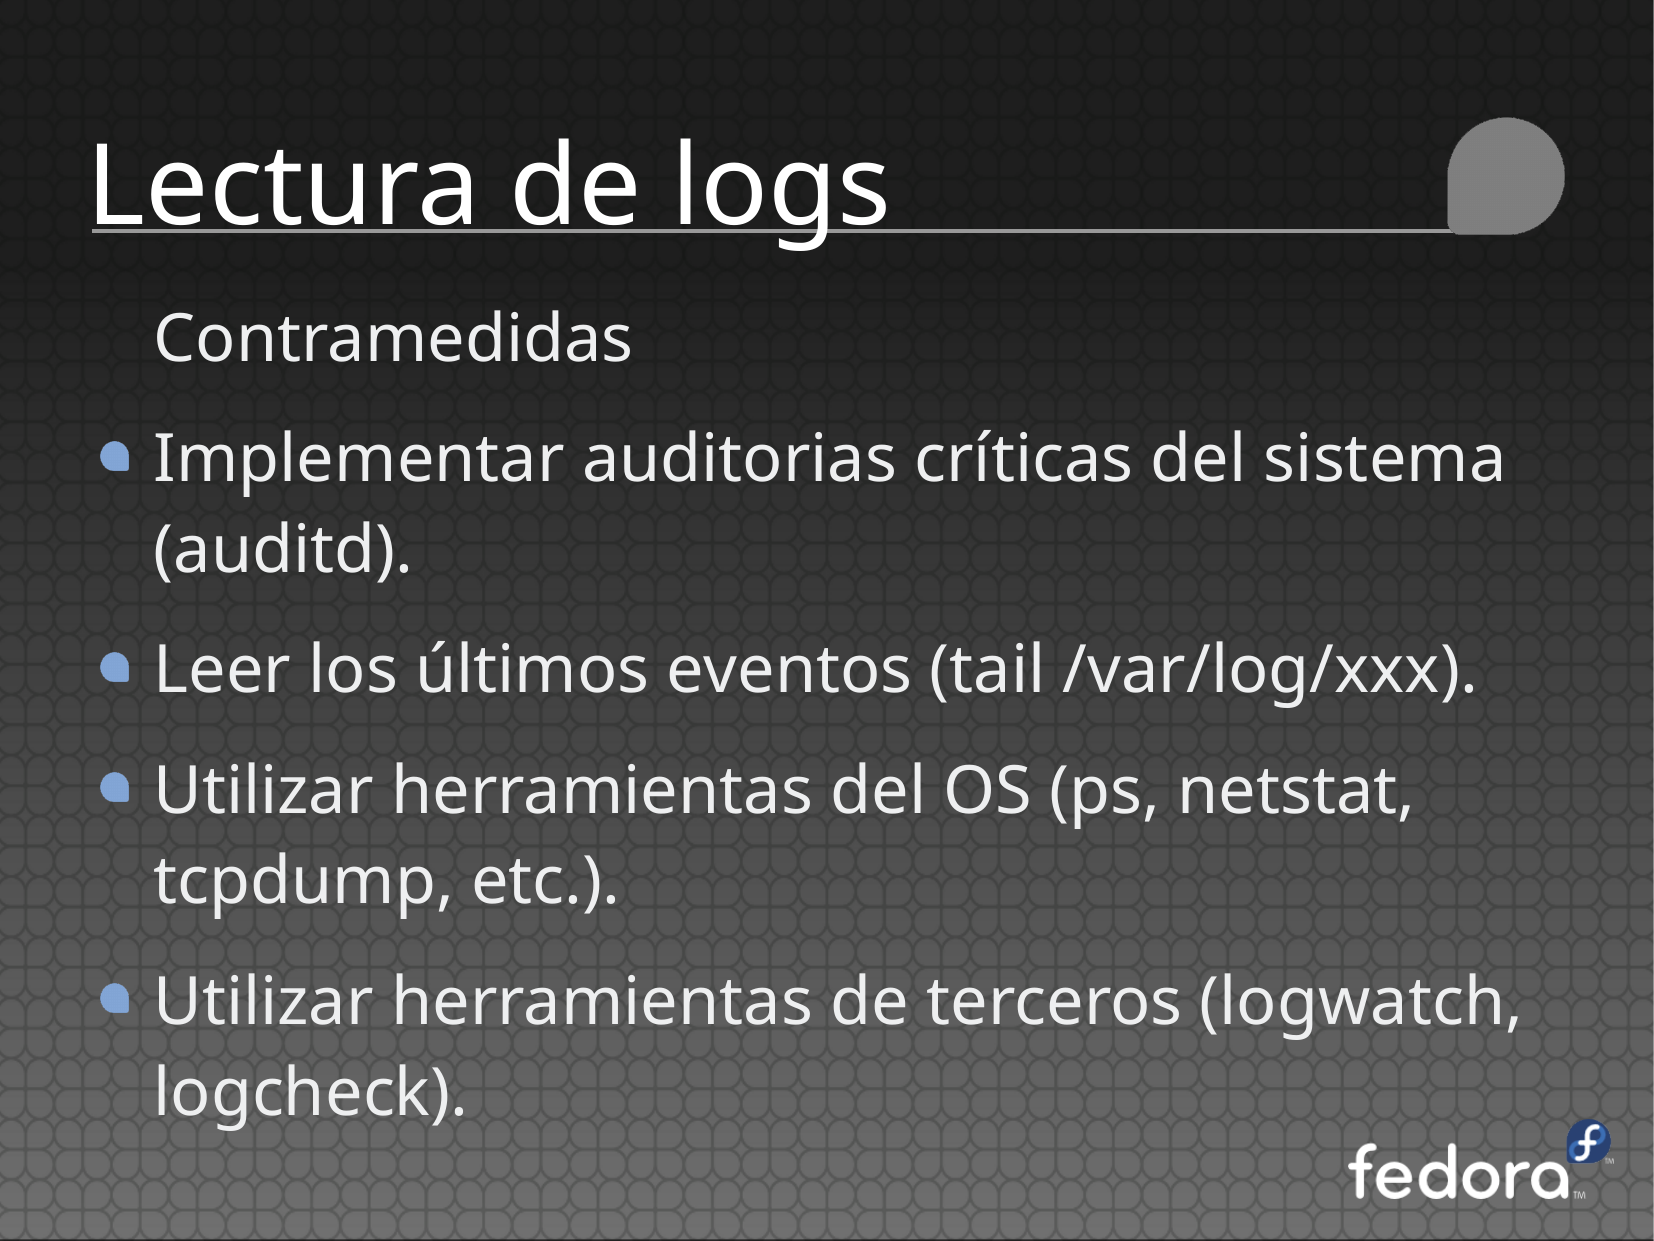

# Lectura de logs
Contramedidas
Implementar auditorias críticas del sistema (auditd).
Leer los últimos eventos (tail /var/log/xxx).
Utilizar herramientas del OS (ps, netstat, tcpdump, etc.).
Utilizar herramientas de terceros (logwatch, logcheck).